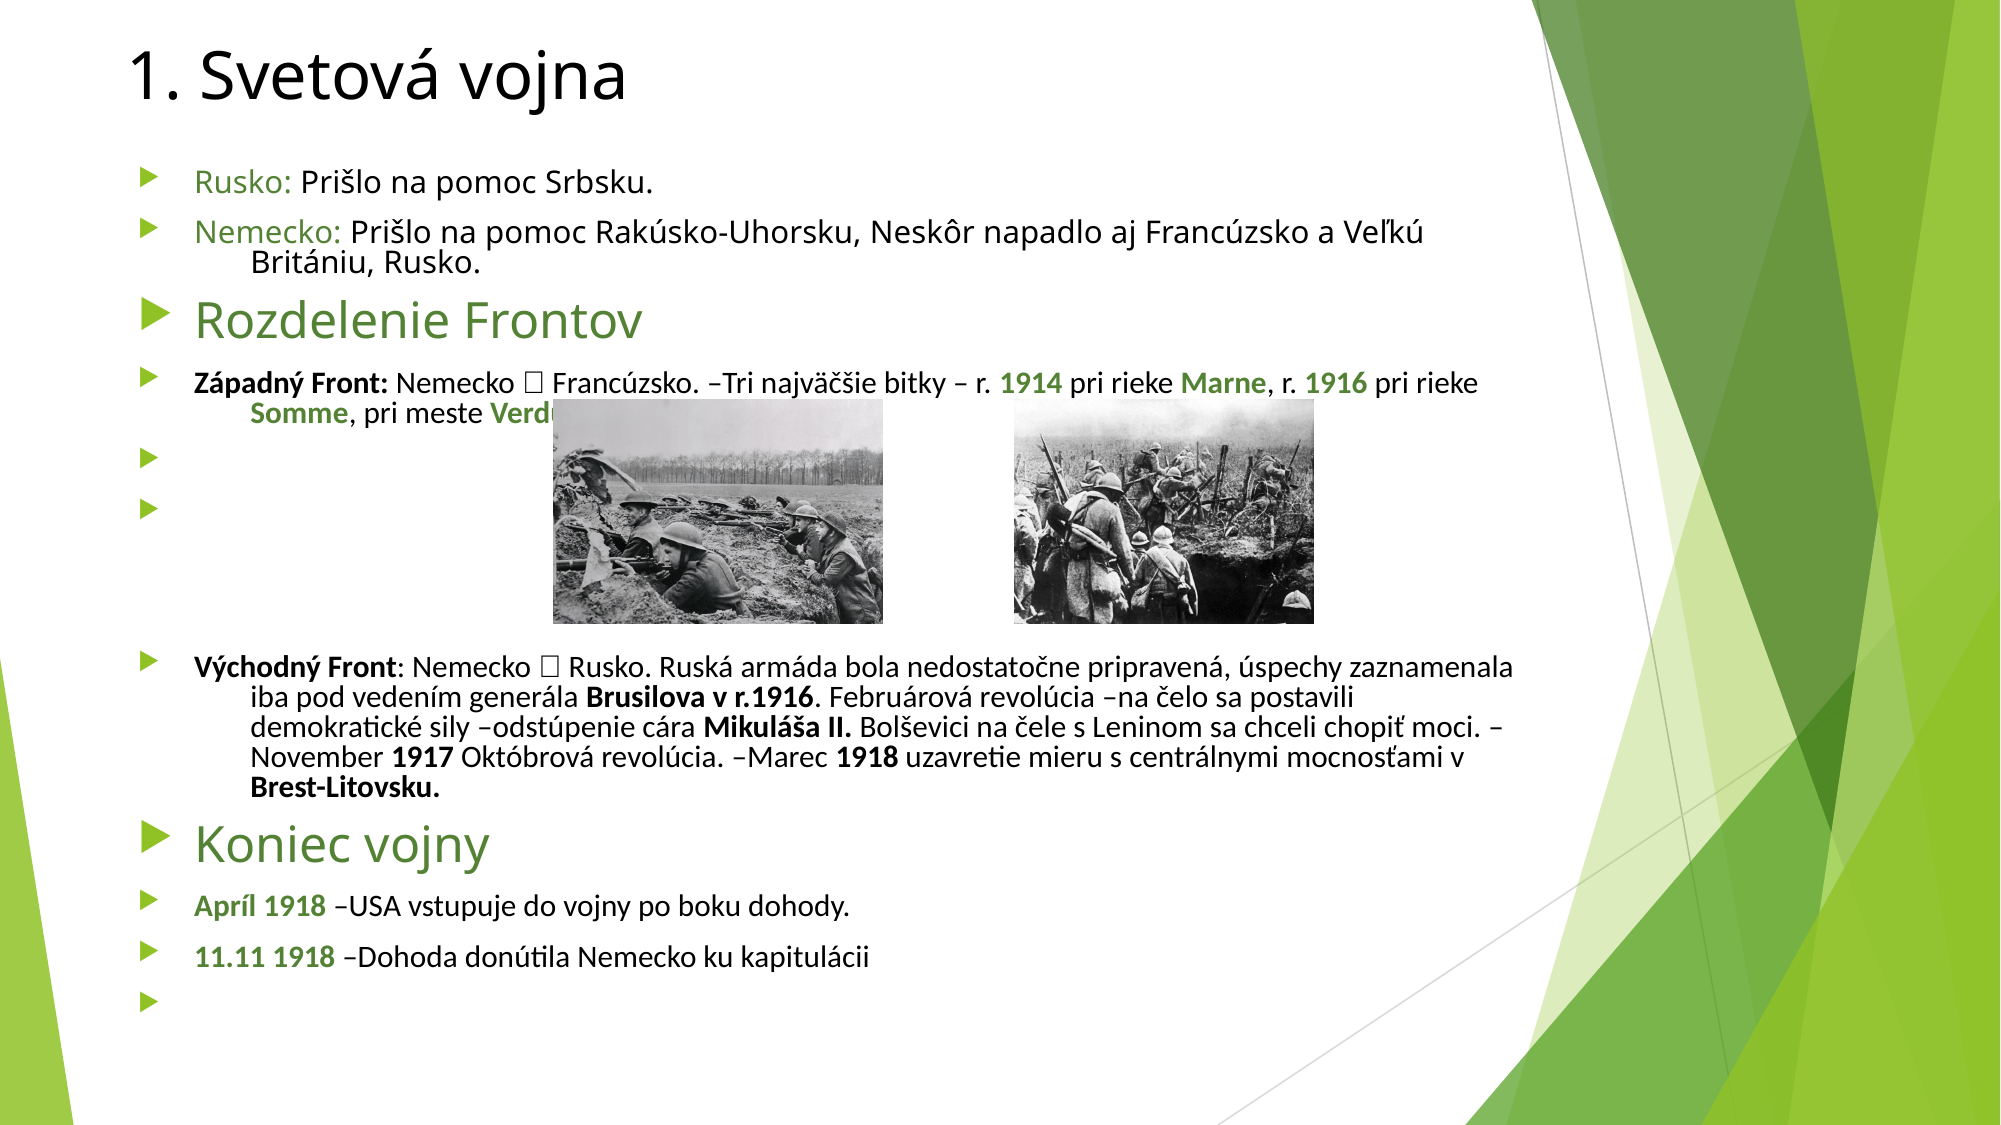

# 1. Svetová vojna
Rusko: Prišlo na pomoc Srbsku.
Nemecko: Prišlo na pomoc Rakúsko-Uhorsku, Neskôr napadlo aj Francúzsko a Veľkú Britániu, Rusko.
Rozdelenie Frontov
Západný Front: Nemecko  Francúzsko. –Tri najväčšie bitky – r. 1914 pri rieke Marne, r. 1916 pri rieke Somme, pri meste Verdun.
Východný Front: Nemecko  Rusko. Ruská armáda bola nedostatočne pripravená, úspechy zaznamenala iba pod vedením generála Brusilova v r.1916. Februárová revolúcia –na čelo sa postavili demokratické sily –odstúpenie cára Mikuláša II. Bolševici na čele s Leninom sa chceli chopiť moci. –November 1917 Októbrová revolúcia. –Marec 1918 uzavretie mieru s centrálnymi mocnosťami v Brest-Litovsku.
Koniec vojny
Apríl 1918 –USA vstupuje do vojny po boku dohody.
11.11 1918 –Dohoda donútila Nemecko ku kapitulácii